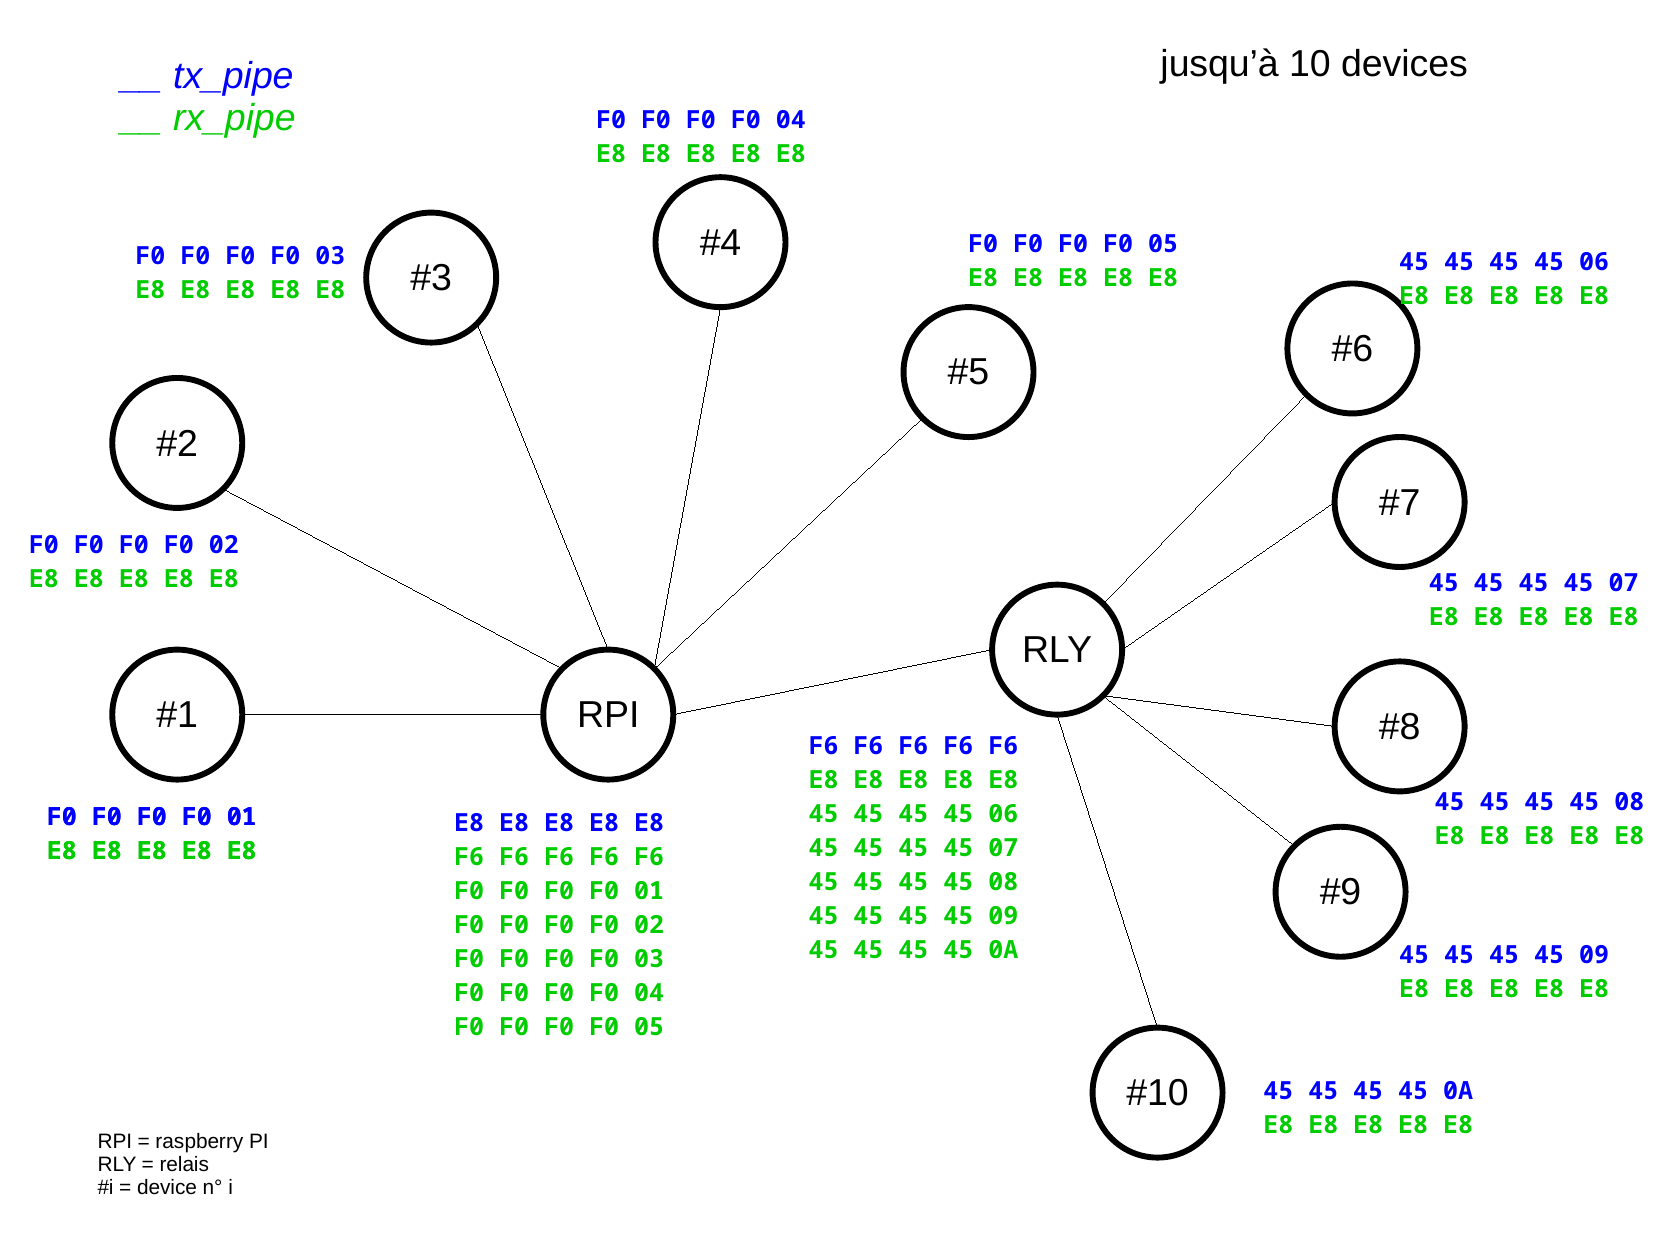

jusqu’à 10 devices
__ tx_pipe
__ rx_pipe
F0 F0 F0 F0 04
E8 E8 E8 E8 E8
#4
#3
F0 F0 F0 F0 05
E8 E8 E8 E8 E8
F0 F0 F0 F0 03
E8 E8 E8 E8 E8
45 45 45 45 06
E8 E8 E8 E8 E8
#6
#5
#2
#7
F0 F0 F0 F0 02
E8 E8 E8 E8 E8
45 45 45 45 07
E8 E8 E8 E8 E8
RLY
#1
RPI
#8
F6 F6 F6 F6 F6
E8 E8 E8 E8 E8
45 45 45 45 06
45 45 45 45 07
45 45 45 45 08
45 45 45 45 09
45 45 45 45 0A
45 45 45 45 08
E8 E8 E8 E8 E8
F0 F0 F0 F0 01
E8 E8 E8 E8 E8
F0 F0 F0 F0 01
E8 E8 E8 E8 E8
E8 E8 E8 E8 E8
F6 F6 F6 F6 F6
F0 F0 F0 F0 01
F0 F0 F0 F0 02
F0 F0 F0 F0 03
F0 F0 F0 F0 04
F0 F0 F0 F0 05
#9
45 45 45 45 09
E8 E8 E8 E8 E8
#10
45 45 45 45 0A
E8 E8 E8 E8 E8
RPI = raspberry PI
RLY = relais
#i = device n° i